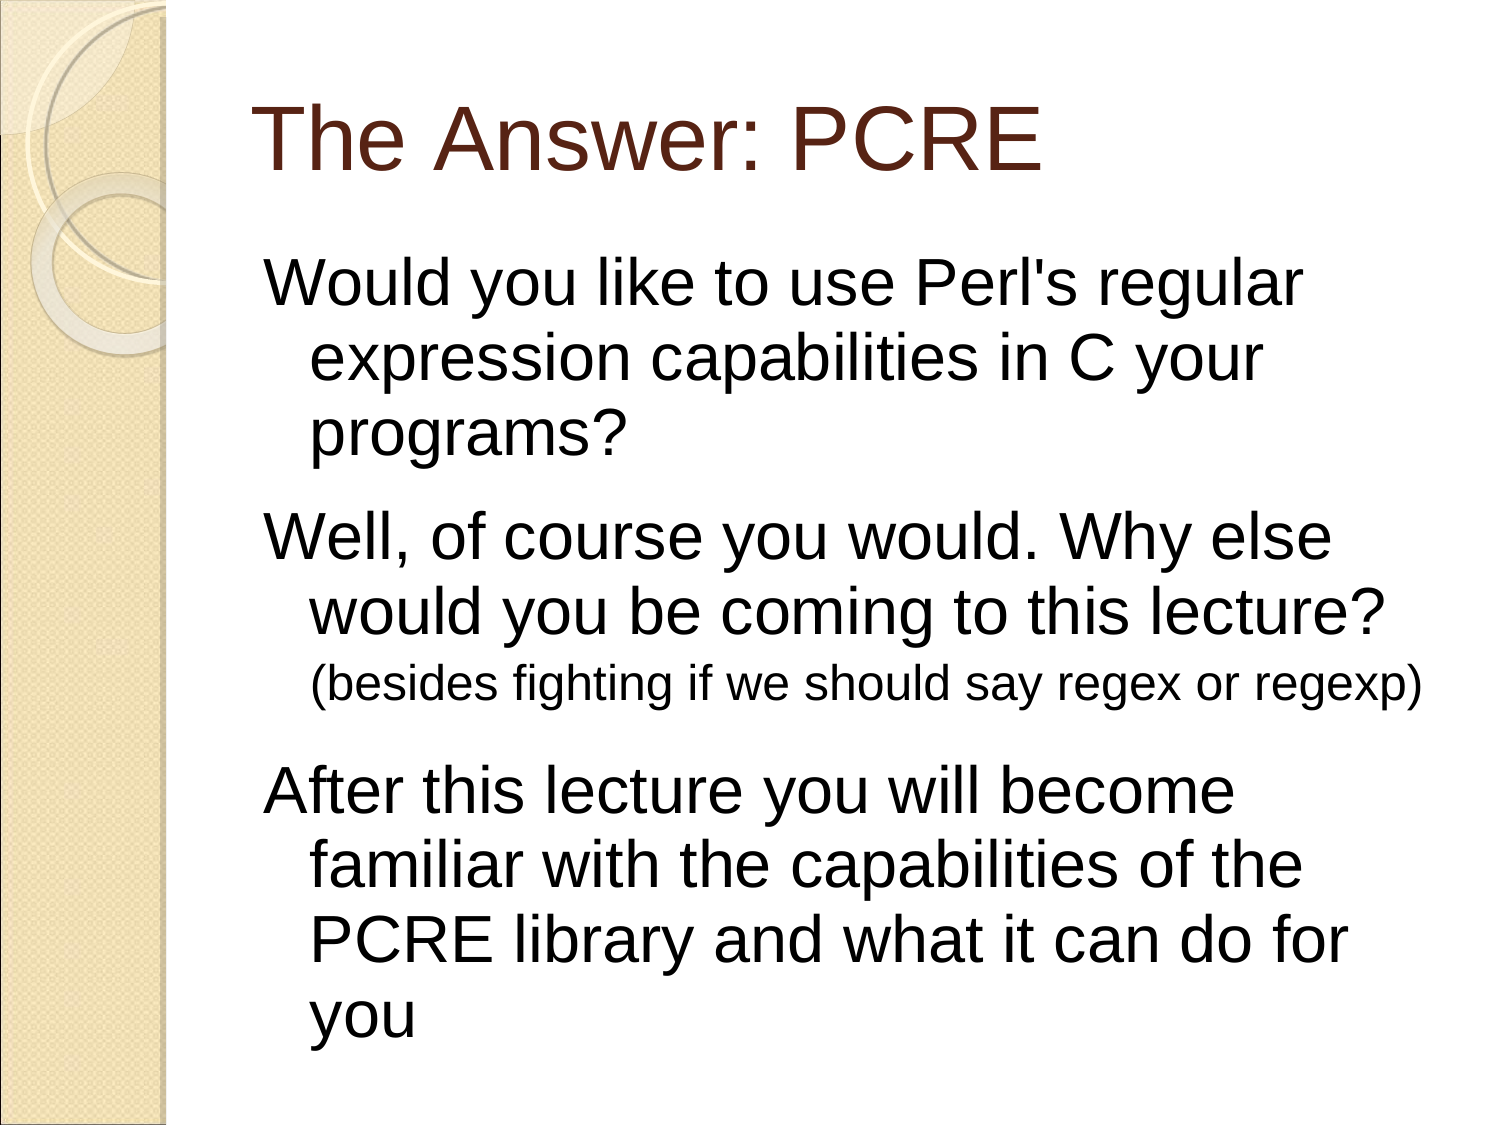

# The Answer: PCRE
Would you like to use Perl's regular expression capabilities in C your programs?
Well, of course you would. Why else would you be coming to this lecture?
(besides fighting if we should say regex or regexp)
After this lecture you will become familiar with the capabilities of the PCRE library and what it can do for you